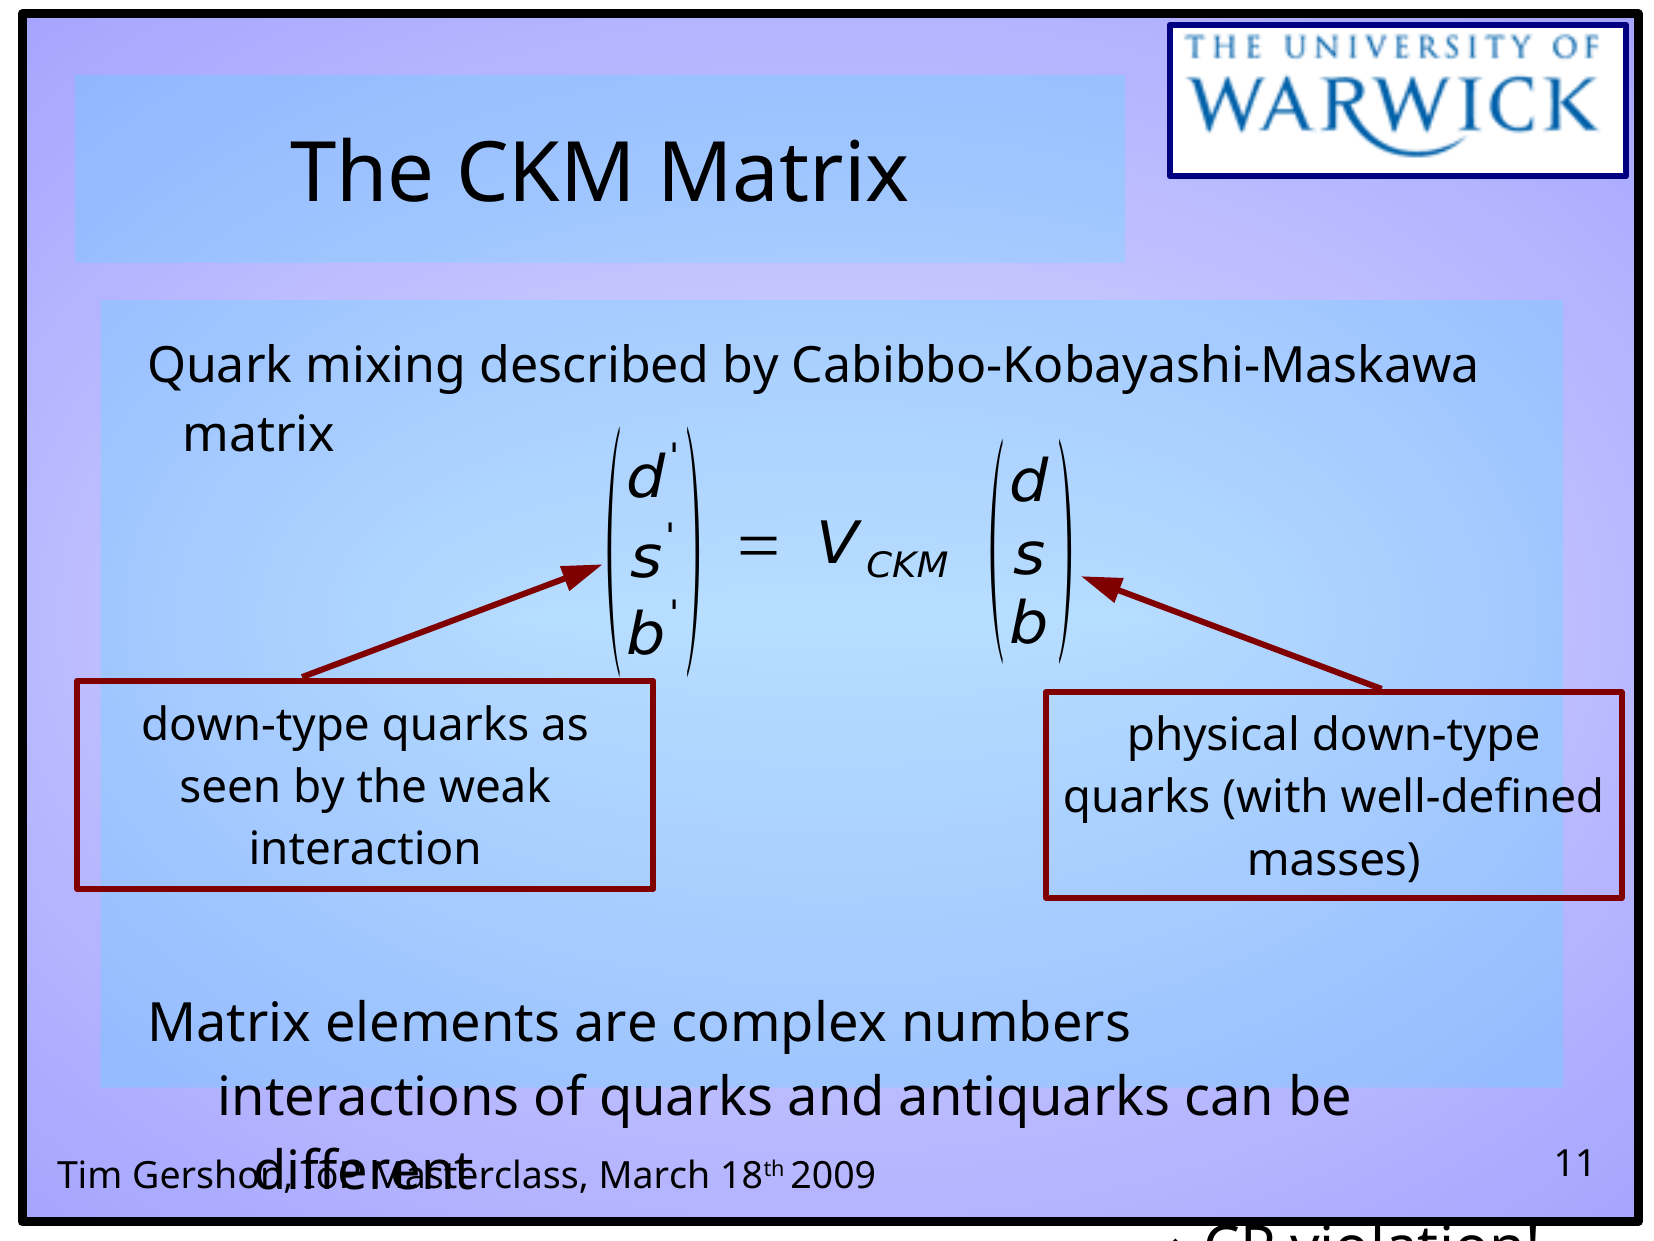

The CKM Matrix
Quark mixing described by Cabibbo-Kobayashi-Maskawa matrix
Matrix elements are complex numbers
interactions of quarks and antiquarks can be different
⇒ CP violation!
down-type quarks as seen by the weak interaction
physical down-type quarks (with well-defined masses)
Tim Gershon, IoP Masterclass, March 18th 2009